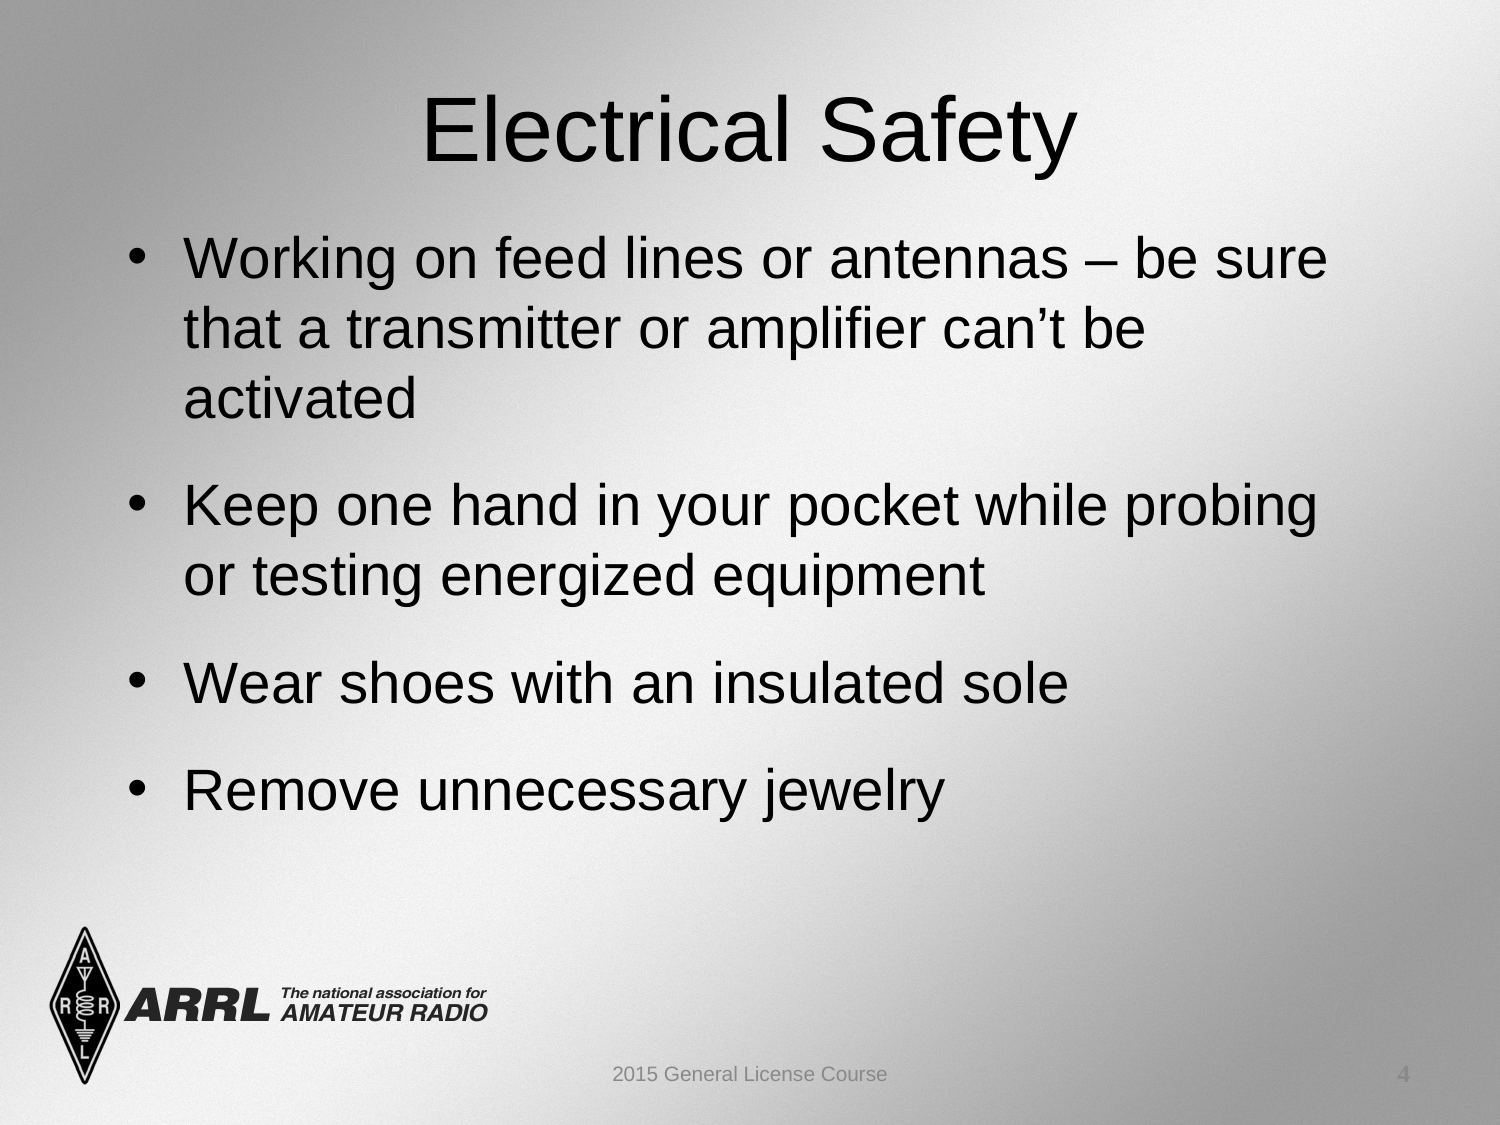

Electrical Safety
Working on feed lines or antennas – be sure that a transmitter or amplifier can’t be activated
Keep one hand in your pocket while probing or testing energized equipment
Wear shoes with an insulated sole
Remove unnecessary jewelry
2015 General License Course